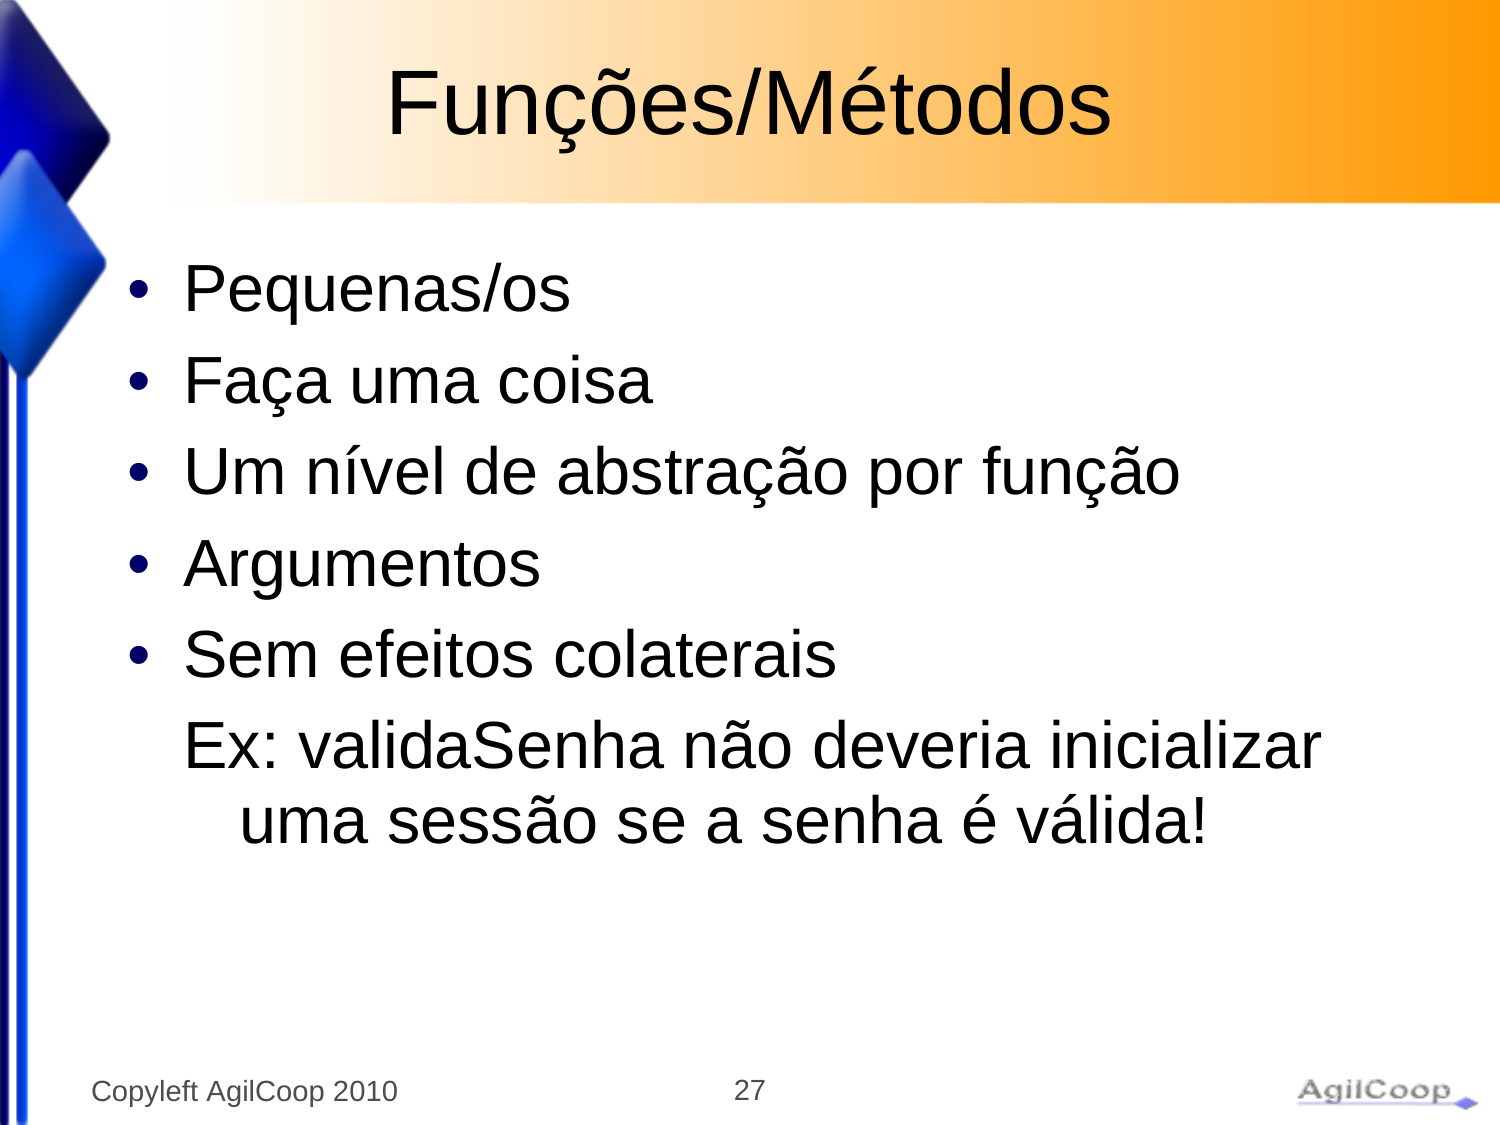

# Funções/Métodos
Pequenas/os
Faça uma coisa
Um nível de abstração por função
Argumentos
Sem efeitos colaterais
Ex: validaSenha não deveria inicializar uma sessão se a senha é válida!
Copyleft AgilCoop 2010
27